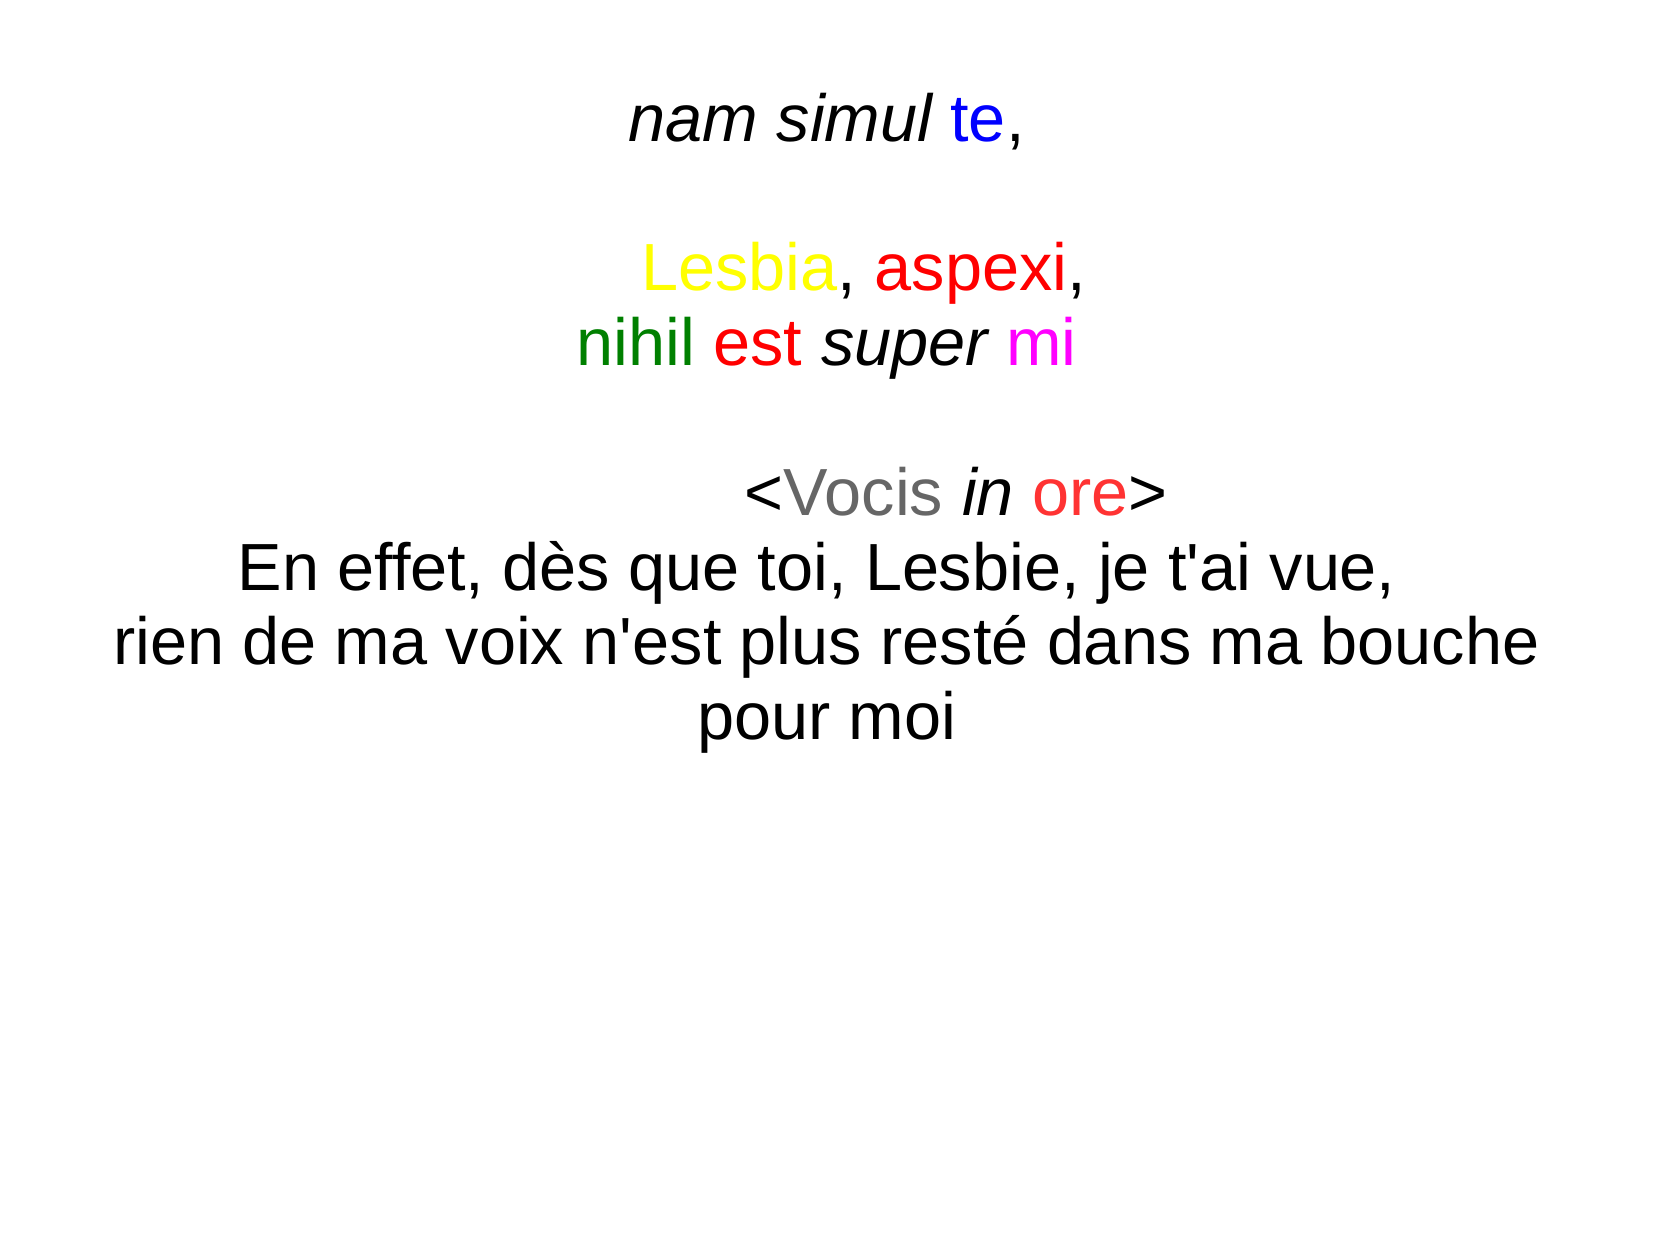

# nam simul te,
 Lesbia, aspexi,
nihil est super mi
 <Vocis in ore>
En effet, dès que toi, Lesbie, je t'ai vue,
rien de ma voix n'est plus resté dans ma bouche pour moi